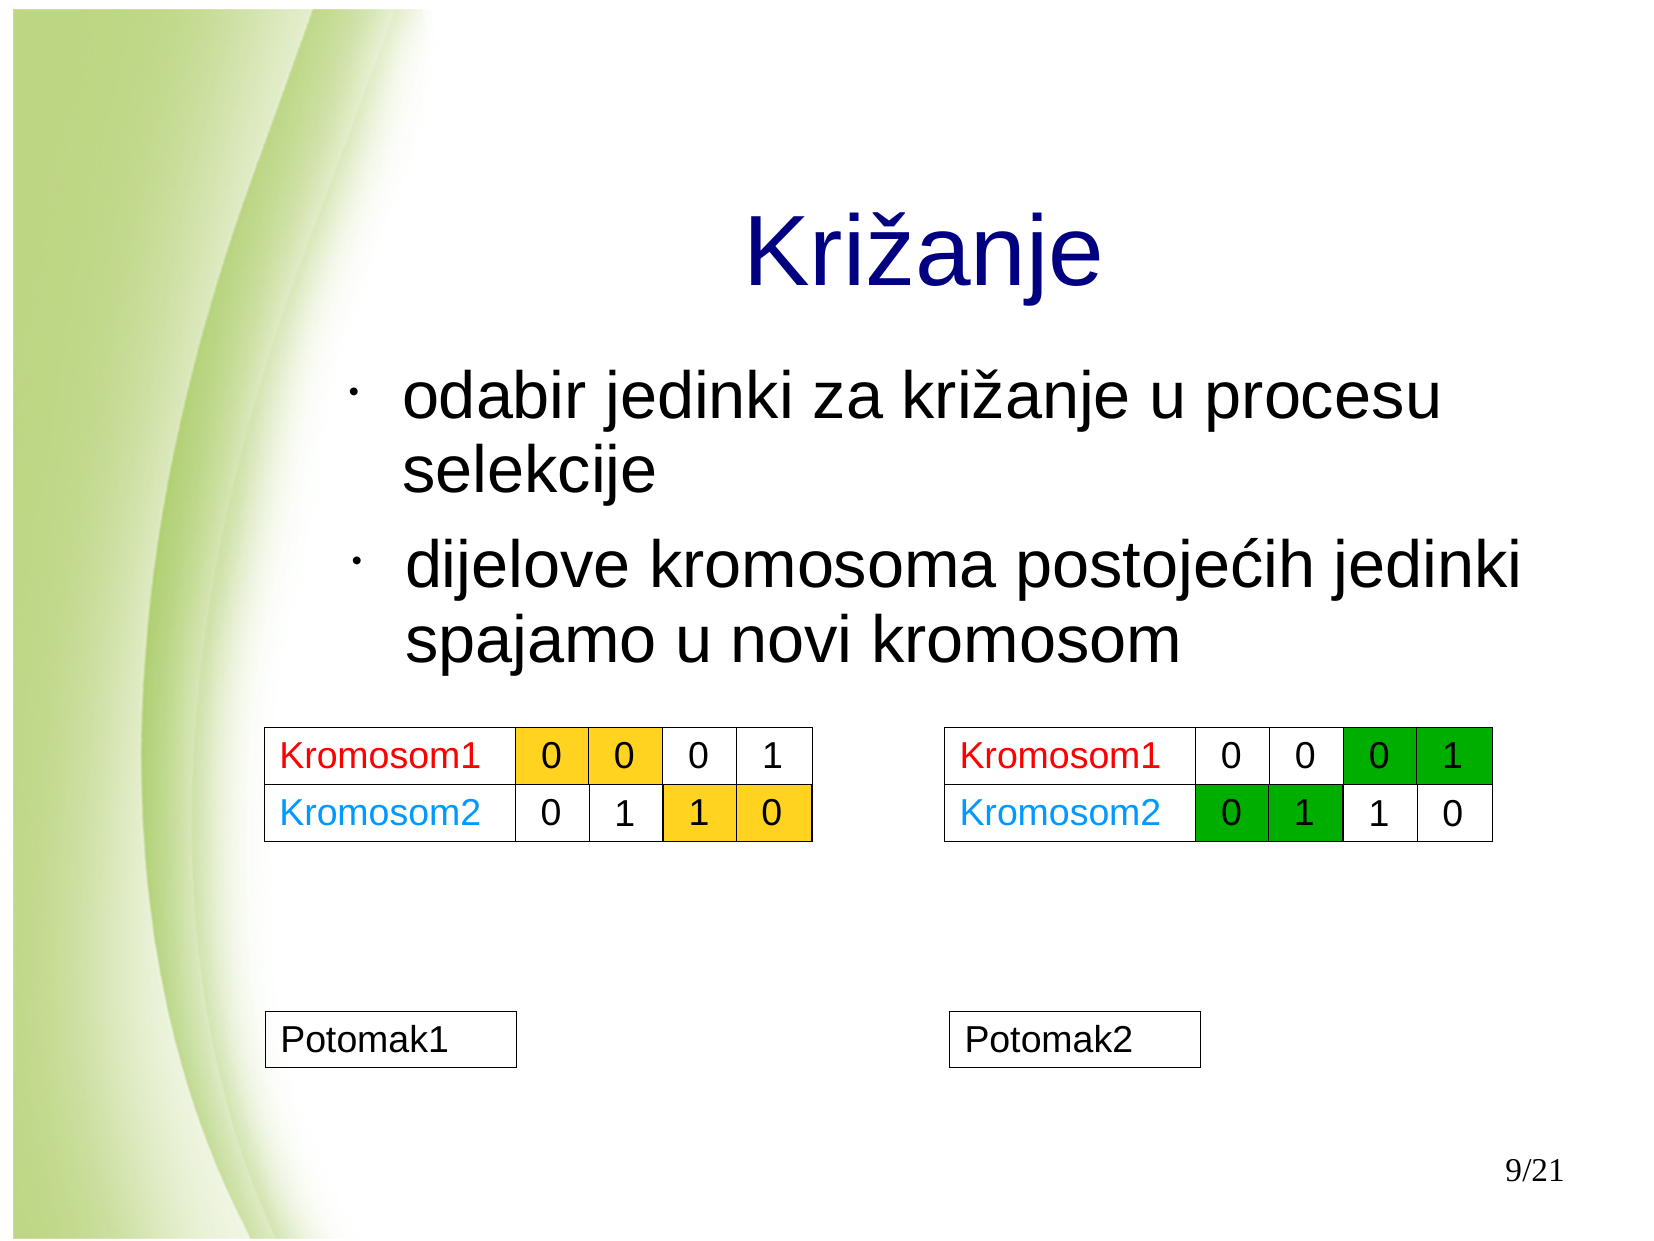

# Križanje
odabir jedinki za križanje u procesu selekcije
dijelove kromosoma postojećih jedinki spajamo u novi kromosom
Kromosom1
 0
 0
 0
 1
Kromosom2
 0
 1
 1
 0
Kromosom1
 0
 0
 0
 1
Kromosom2
 0
 1
 1
 0
 0
 0
 0
 1
 1
 0
 0
 1
Potomak1
Potomak2